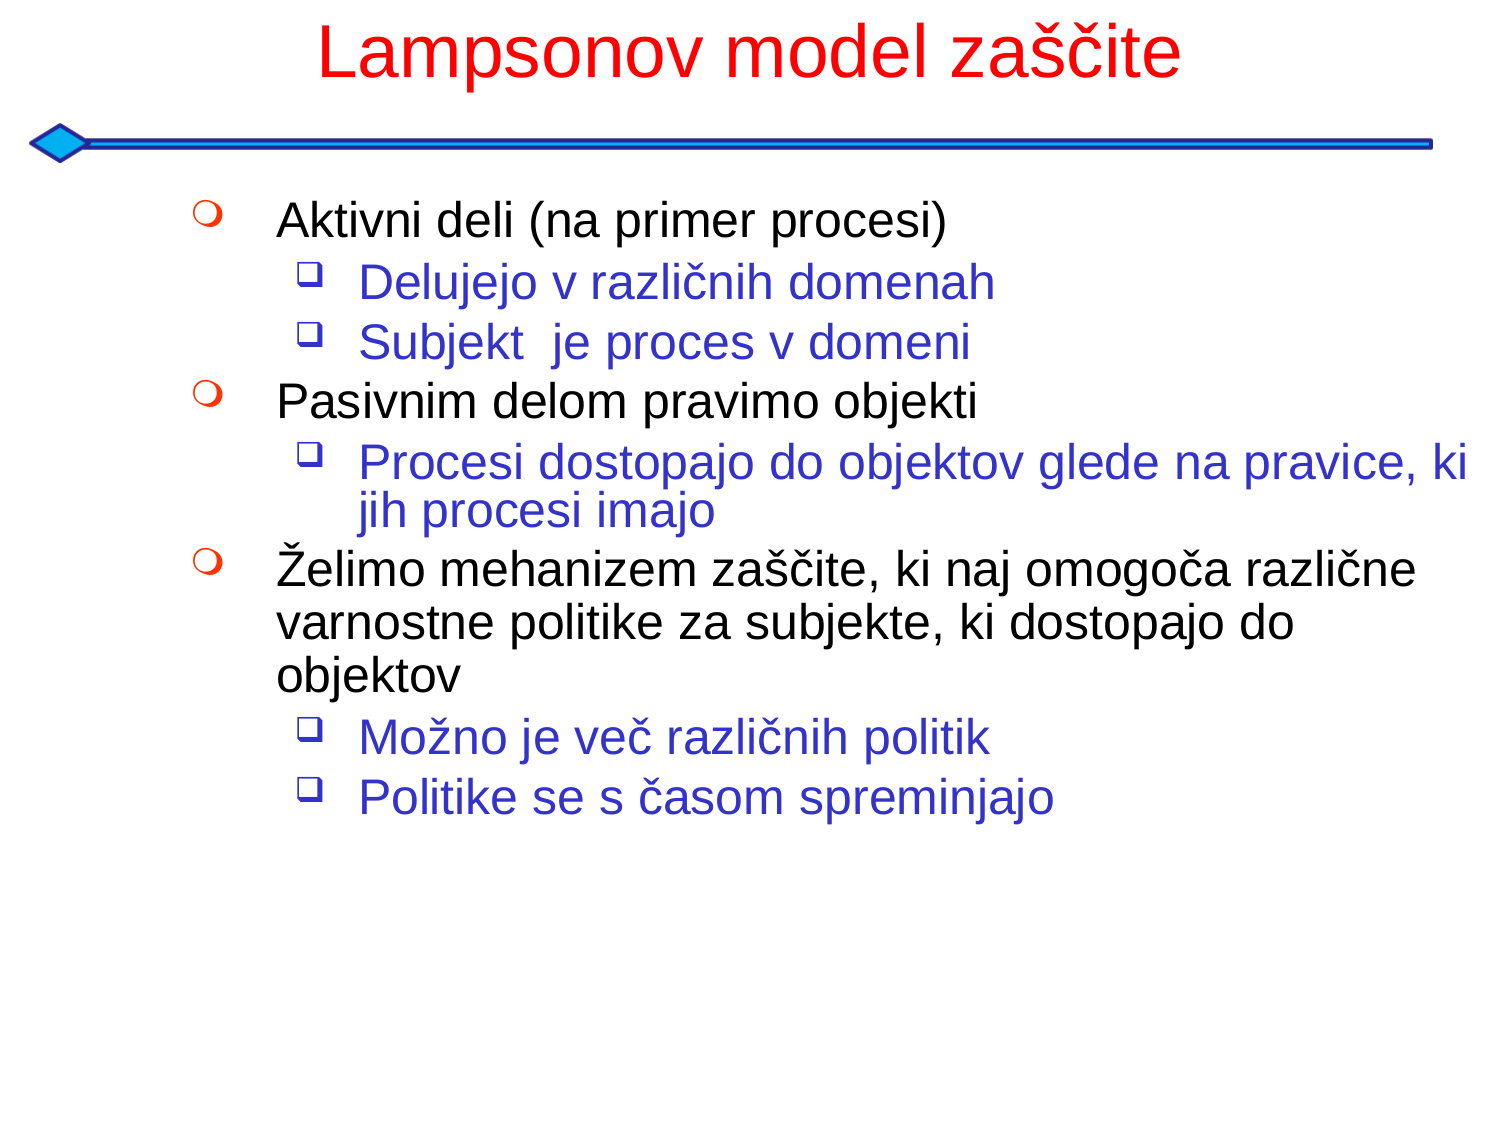

# Lampsonov model zaščite
Aktivni deli (na primer procesi)
Delujejo v različnih domenah
Subjekt je proces v domeni
Pasivnim delom pravimo objekti
Procesi dostopajo do objektov glede na pravice, ki jih procesi imajo
Želimo mehanizem zaščite, ki naj omogoča različne varnostne politike za subjekte, ki dostopajo do objektov
Možno je več različnih politik
Politike se s časom spreminjajo